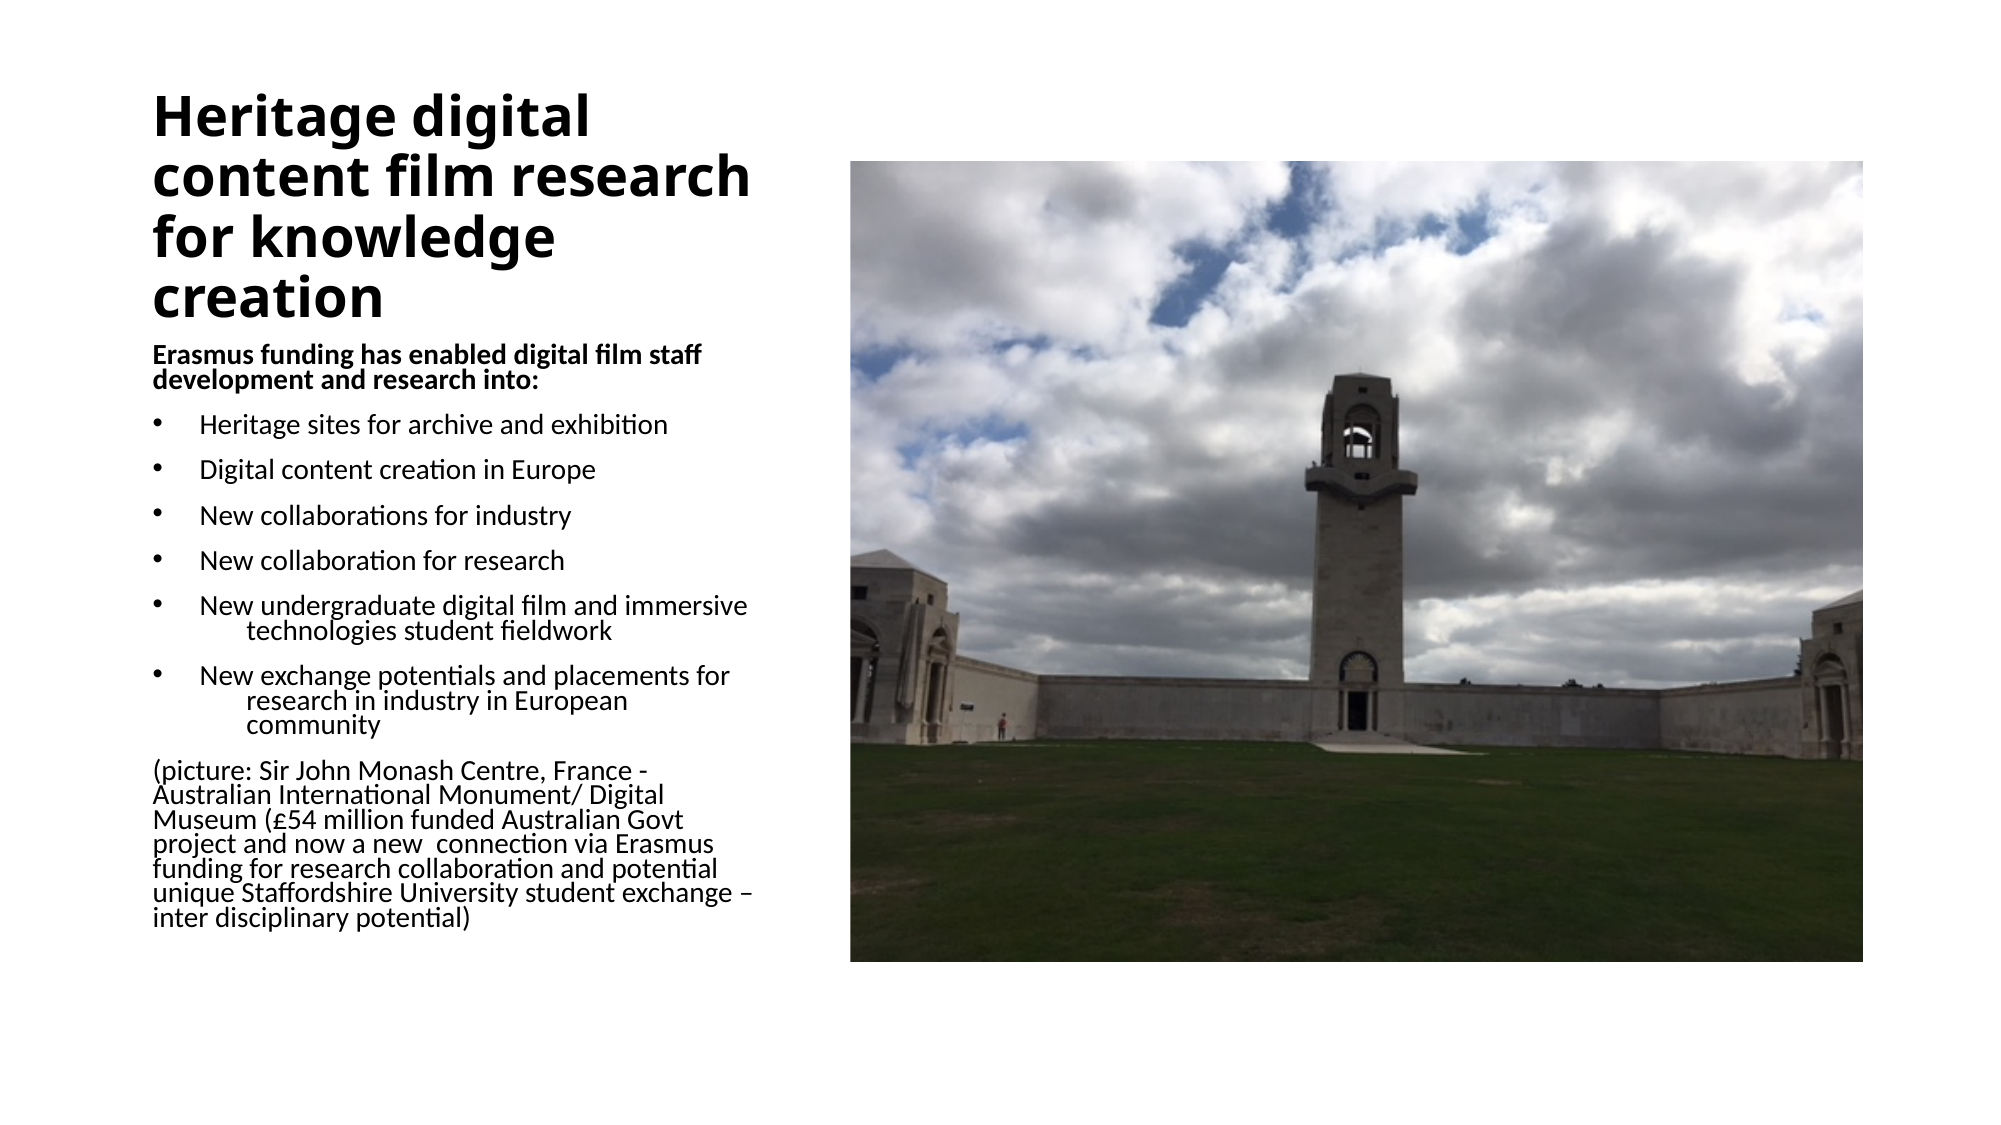

# Heritage digital content film research for knowledge creation
Erasmus funding has enabled digital film staff development and research into:
Heritage sites for archive and exhibition
Digital content creation in Europe
New collaborations for industry
New collaboration for research
New undergraduate digital film and immersive technologies student fieldwork
New exchange potentials and placements for research in industry in European community
(picture: Sir John Monash Centre, France - Australian International Monument/ Digital Museum (£54 million funded Australian Govt project and now a new connection via Erasmus funding for research collaboration and potential unique Staffordshire University student exchange – inter disciplinary potential)